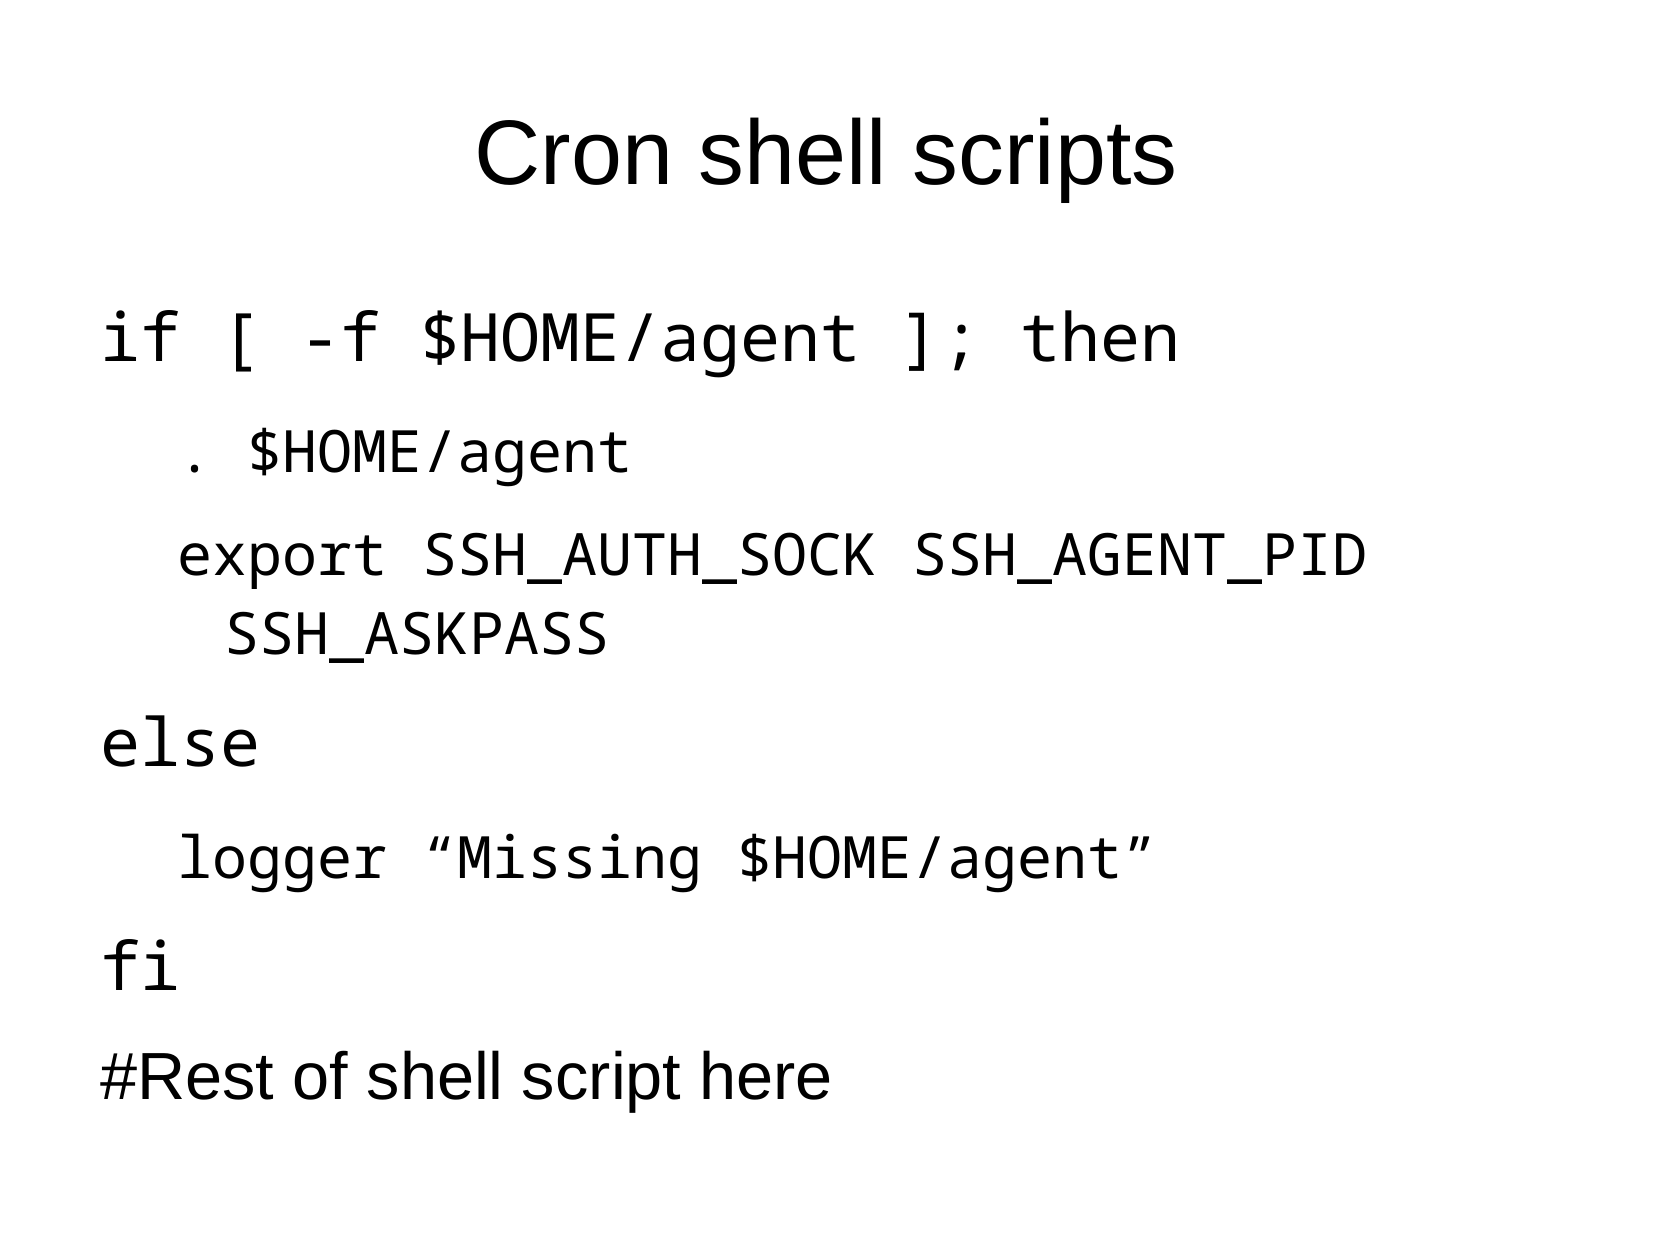

# Cron shell scripts
if [ -f $HOME/agent ]; then
. $HOME/agent
export SSH_AUTH_SOCK SSH_AGENT_PID SSH_ASKPASS
else
logger “Missing $HOME/agent”
fi
#Rest of shell script here